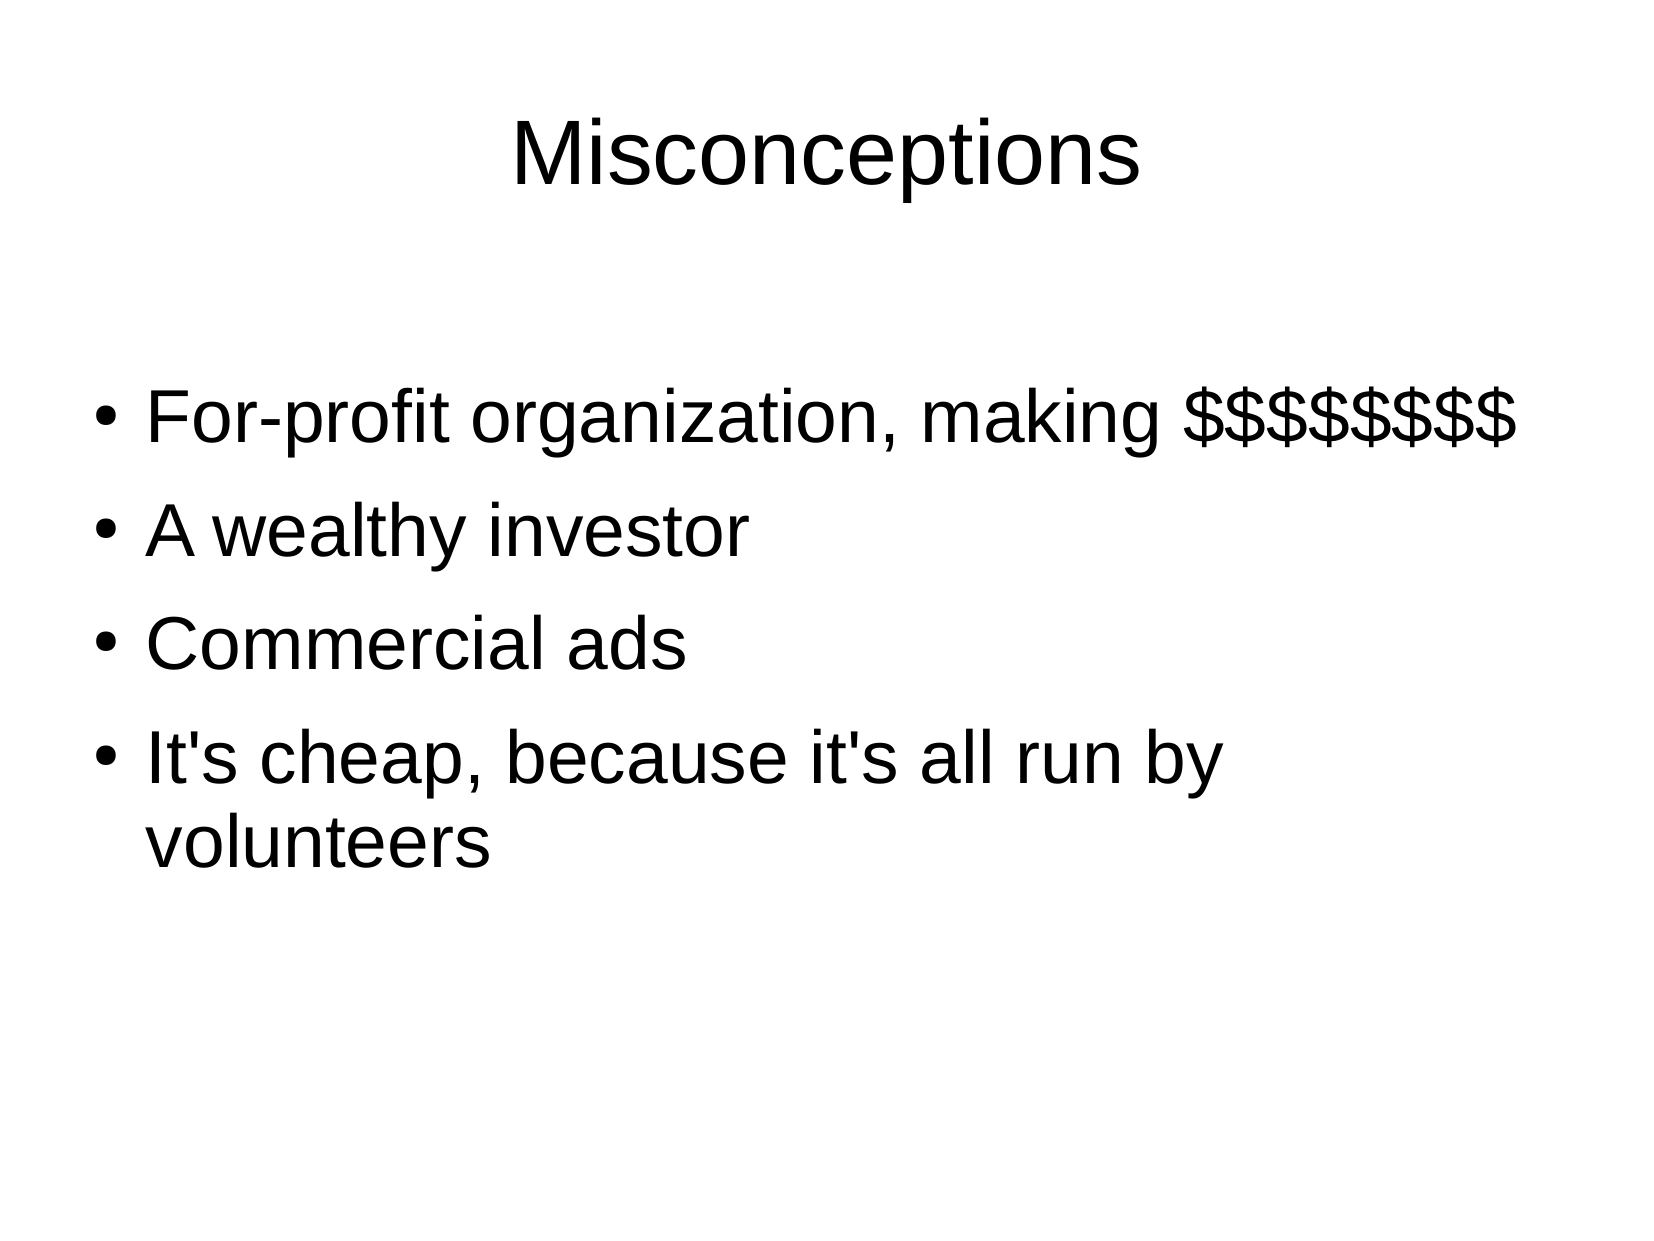

# Misconceptions
For-profit organization, making $$$$$$$$
A wealthy investor
Commercial ads
It's cheap, because it's all run by volunteers